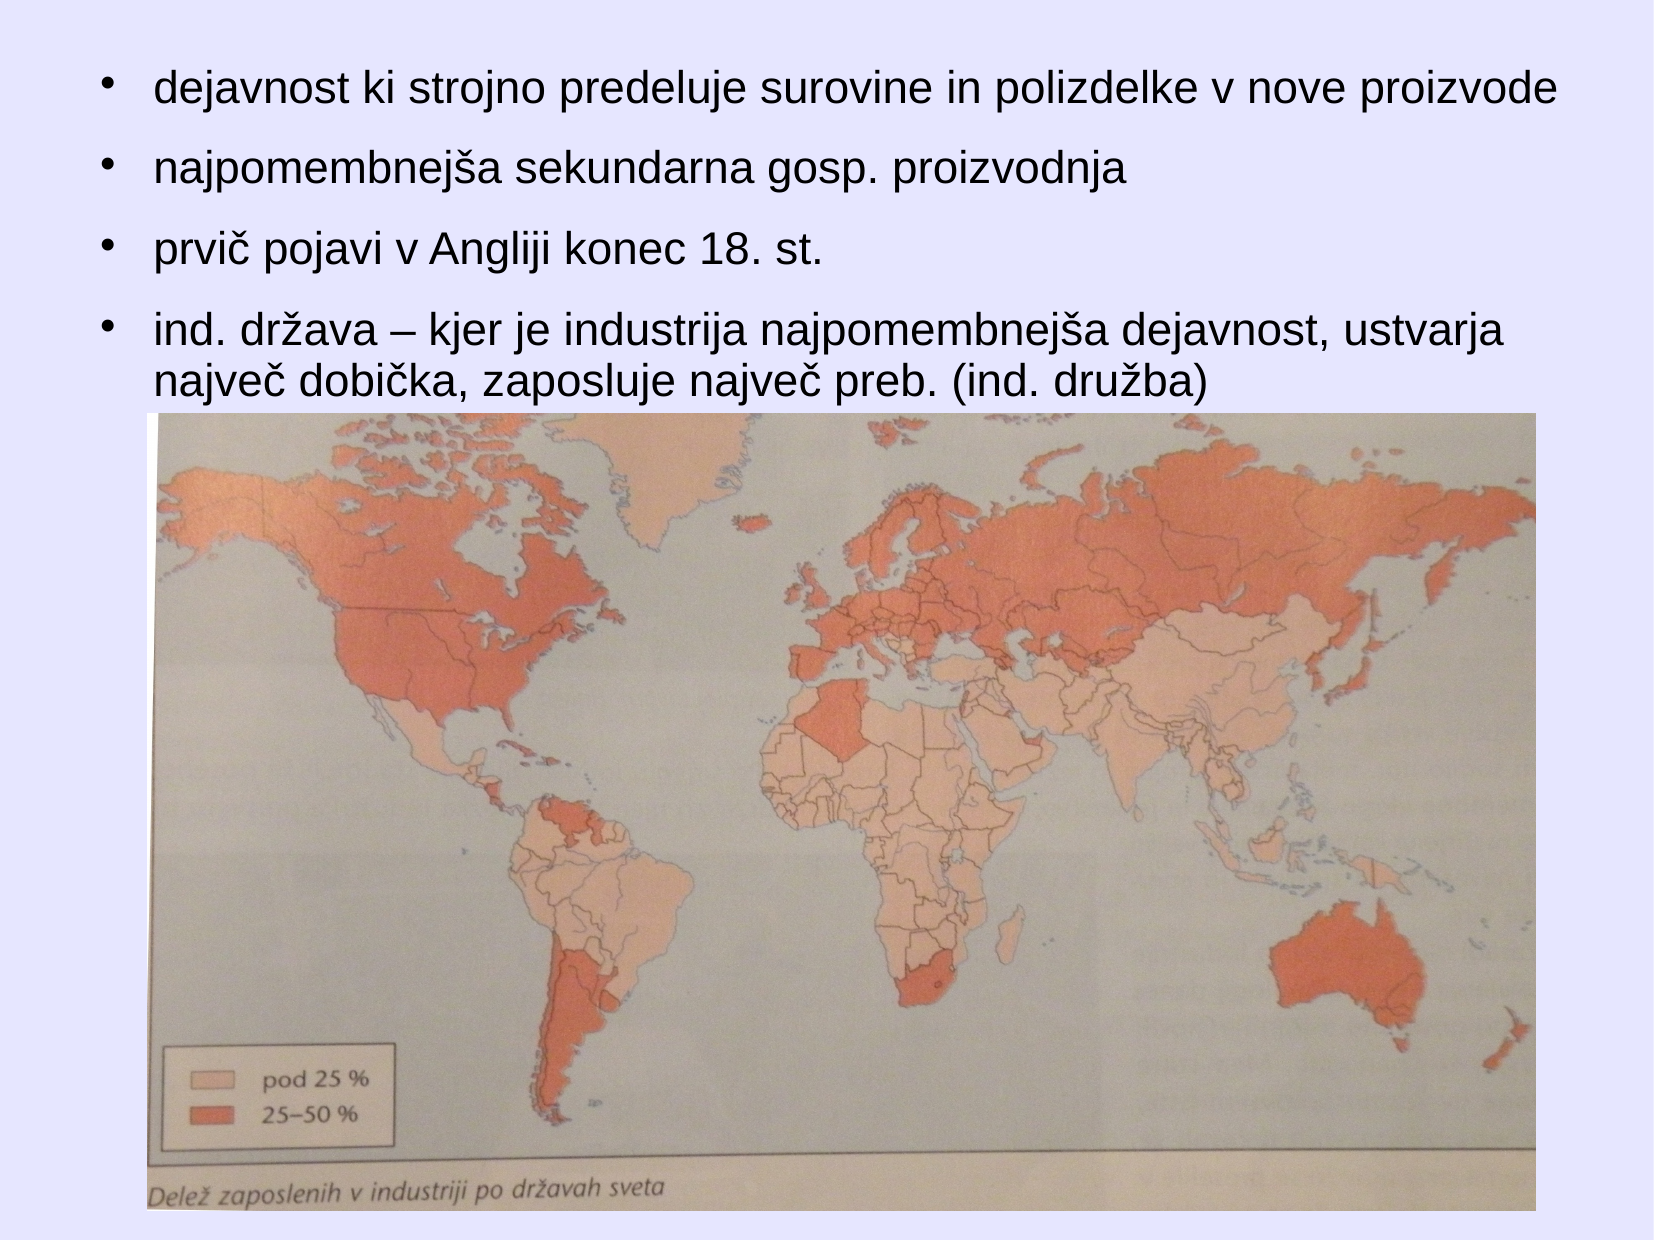

# dejavnost ki strojno predeluje surovine in polizdelke v nove proizvode
najpomembnejša sekundarna gosp. proizvodnja
prvič pojavi v Angliji konec 18. st.
ind. država – kjer je industrija najpomembnejša dejavnost, ustvarja največ dobička, zaposluje največ preb. (ind. družba)